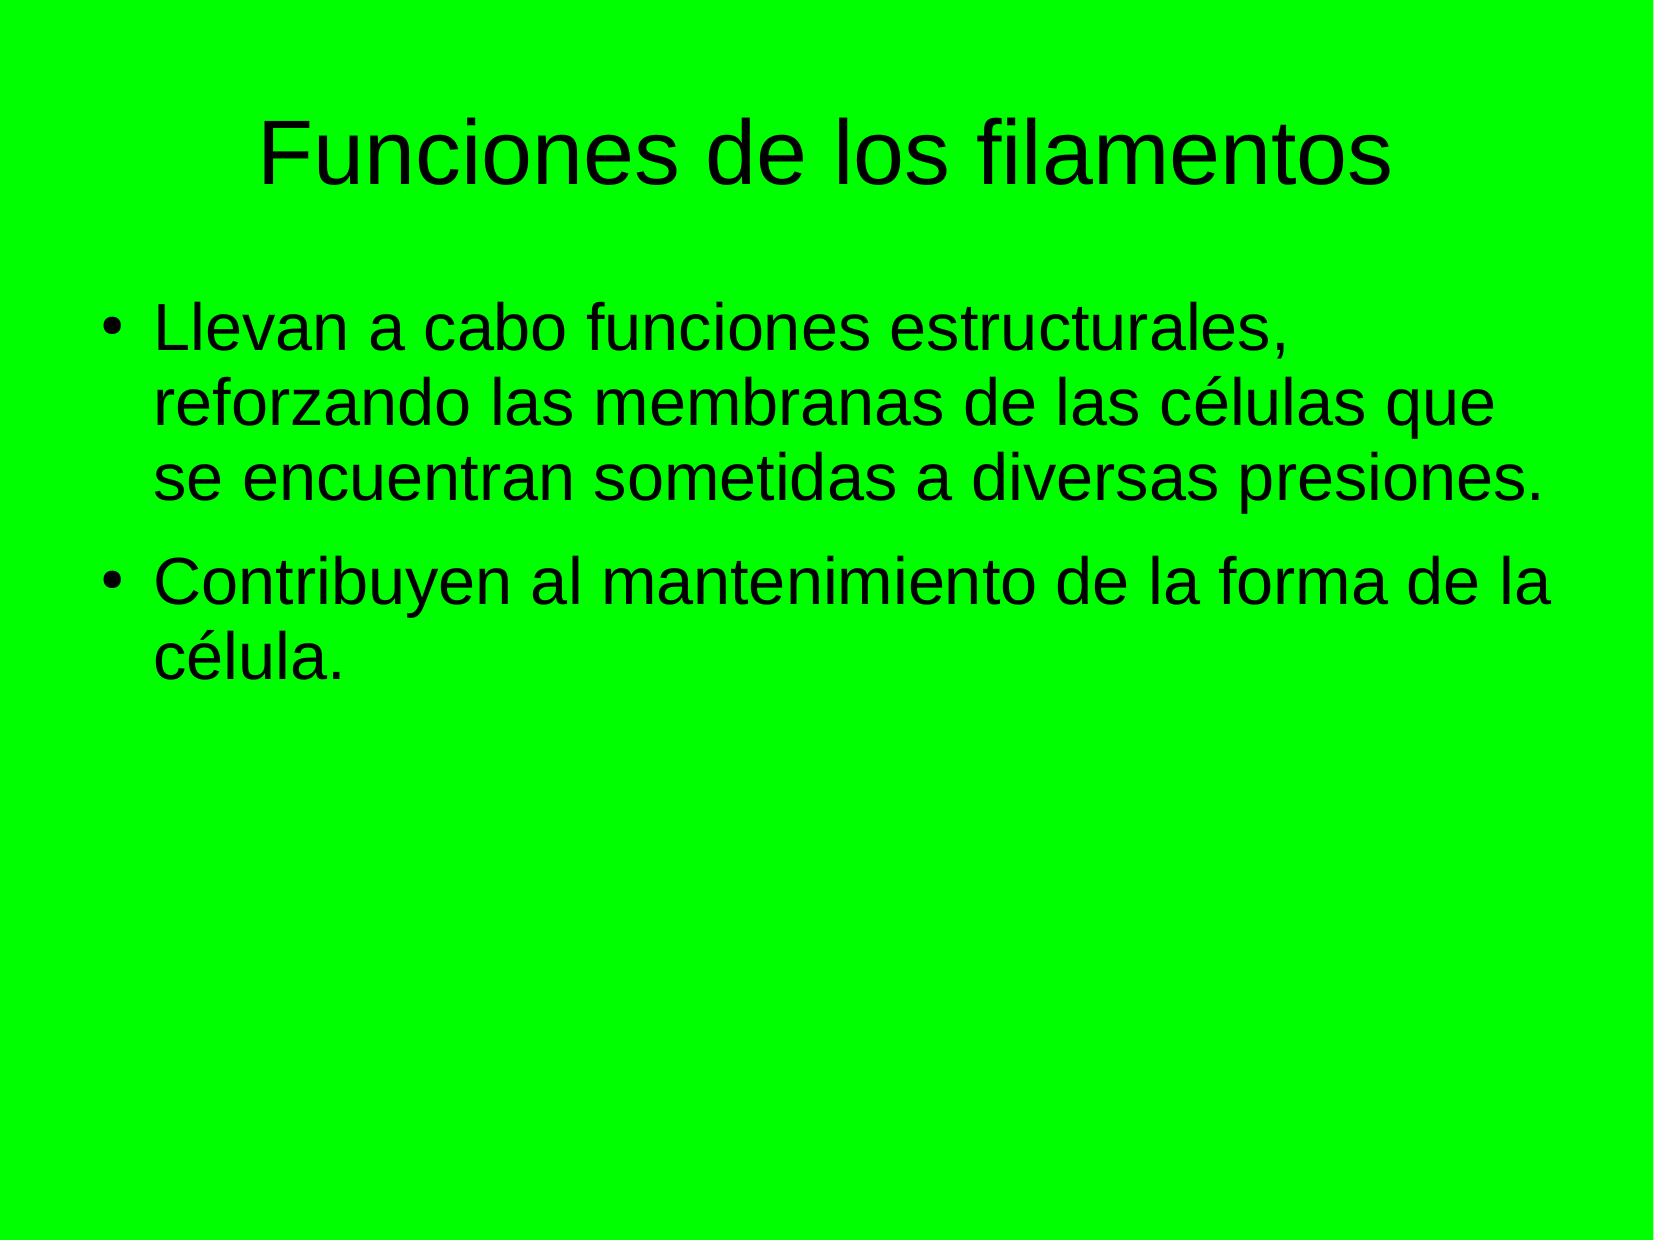

# Funciones de los filamentos
Llevan a cabo funciones estructurales, reforzando las membranas de las células que se encuentran sometidas a diversas presiones.
Contribuyen al mantenimiento de la forma de la célula.